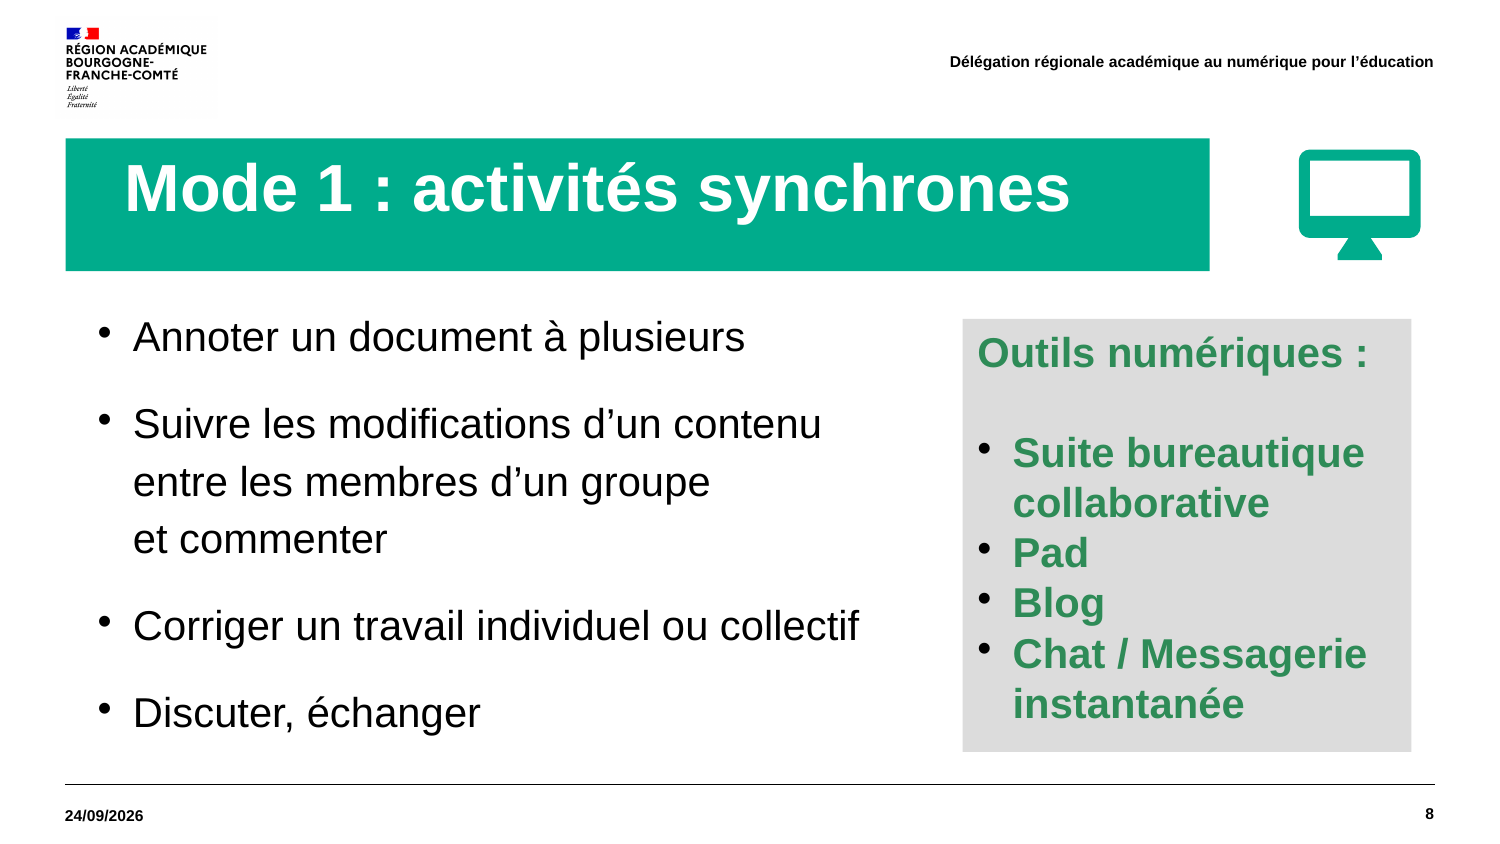

Délégation régionale académique au numérique pour l’éducation
Mode 1 : activités synchrones
Annoter un document à plusieurs
Suivre les modifications d’un contenu
entre les membres d’un groupe
et commenter
Corriger un travail individuel ou collectif
Discuter, échanger
Outils numériques :
Suite bureautique collaborative
Pad
Blog
Chat / Messagerie instantanée